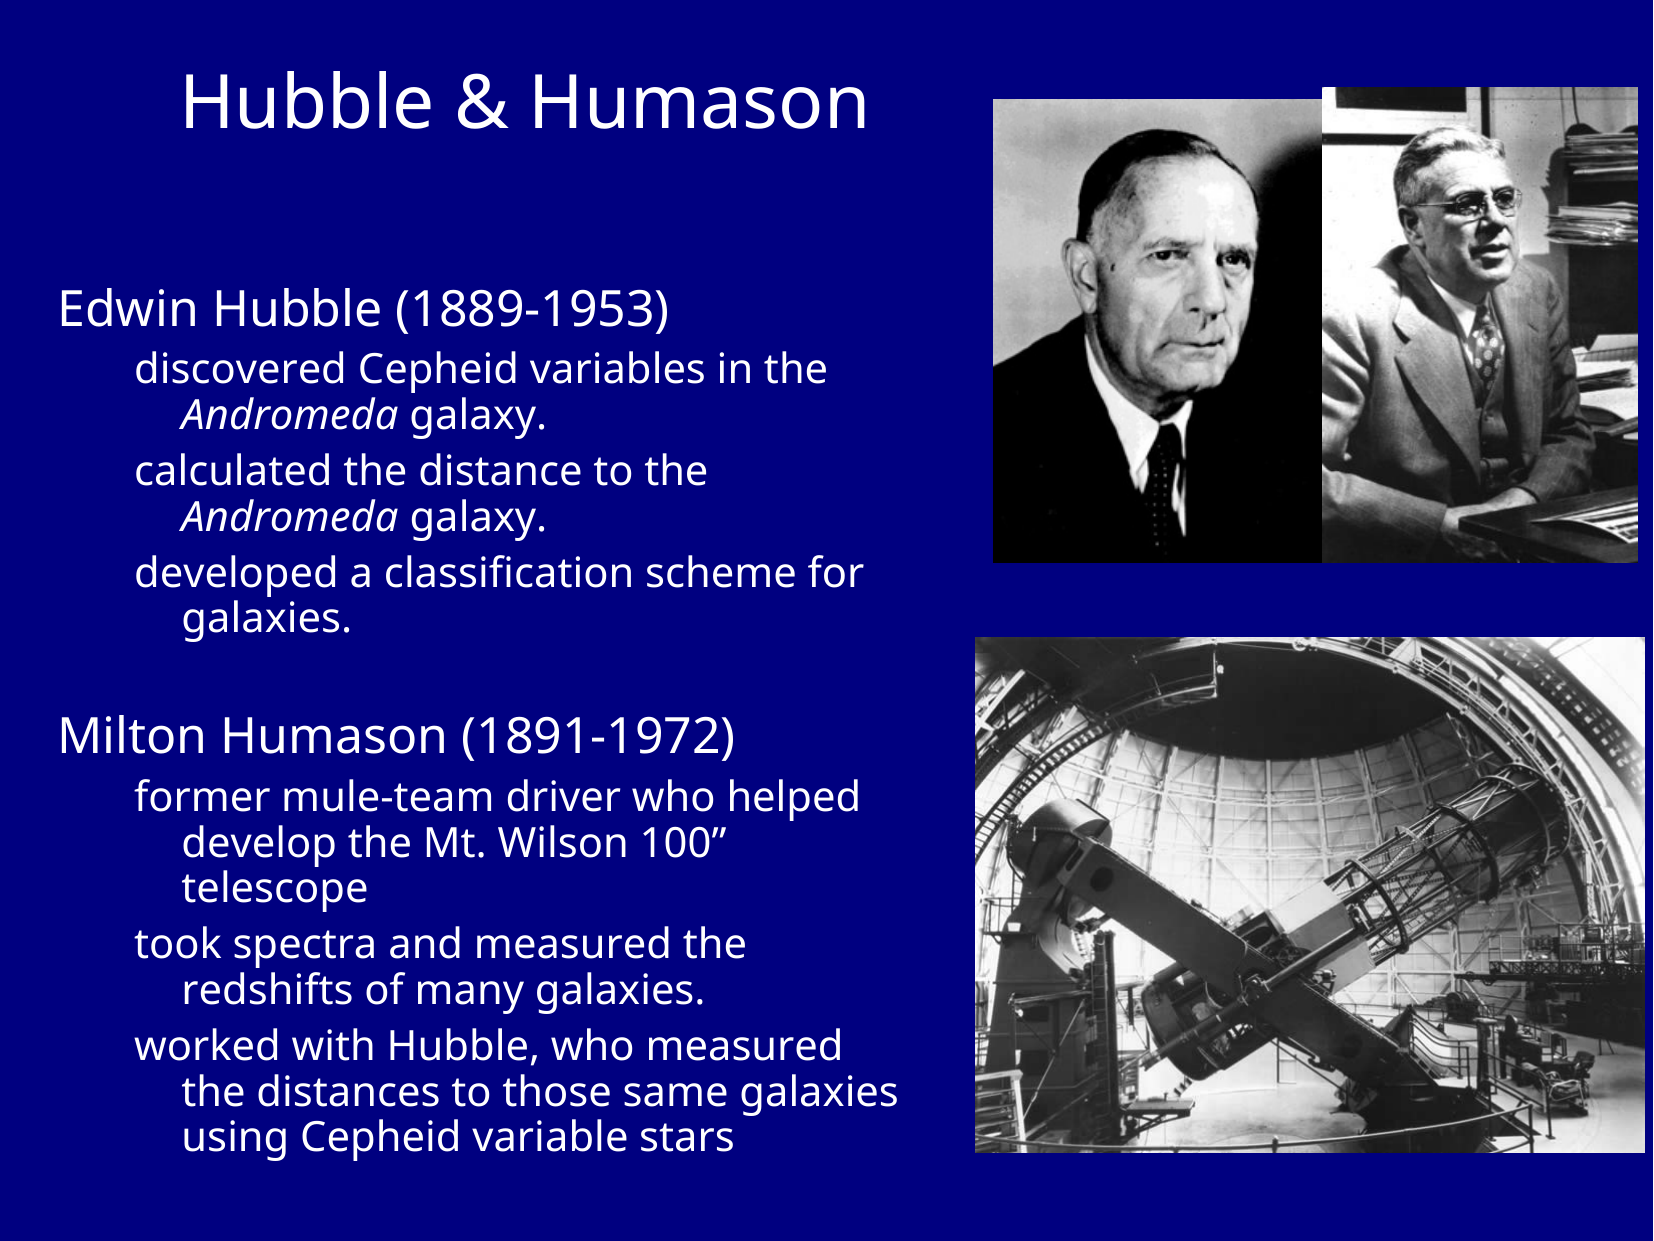

# Hubble & Humason
Edwin Hubble (1889-1953)
discovered Cepheid variables in the Andromeda galaxy.
calculated the distance to the Andromeda galaxy.
developed a classification scheme for galaxies.
Milton Humason (1891-1972)
former mule-team driver who helped develop the Mt. Wilson 100” telescope
took spectra and measured the redshifts of many galaxies.
worked with Hubble, who measured the distances to those same galaxies using Cepheid variable stars